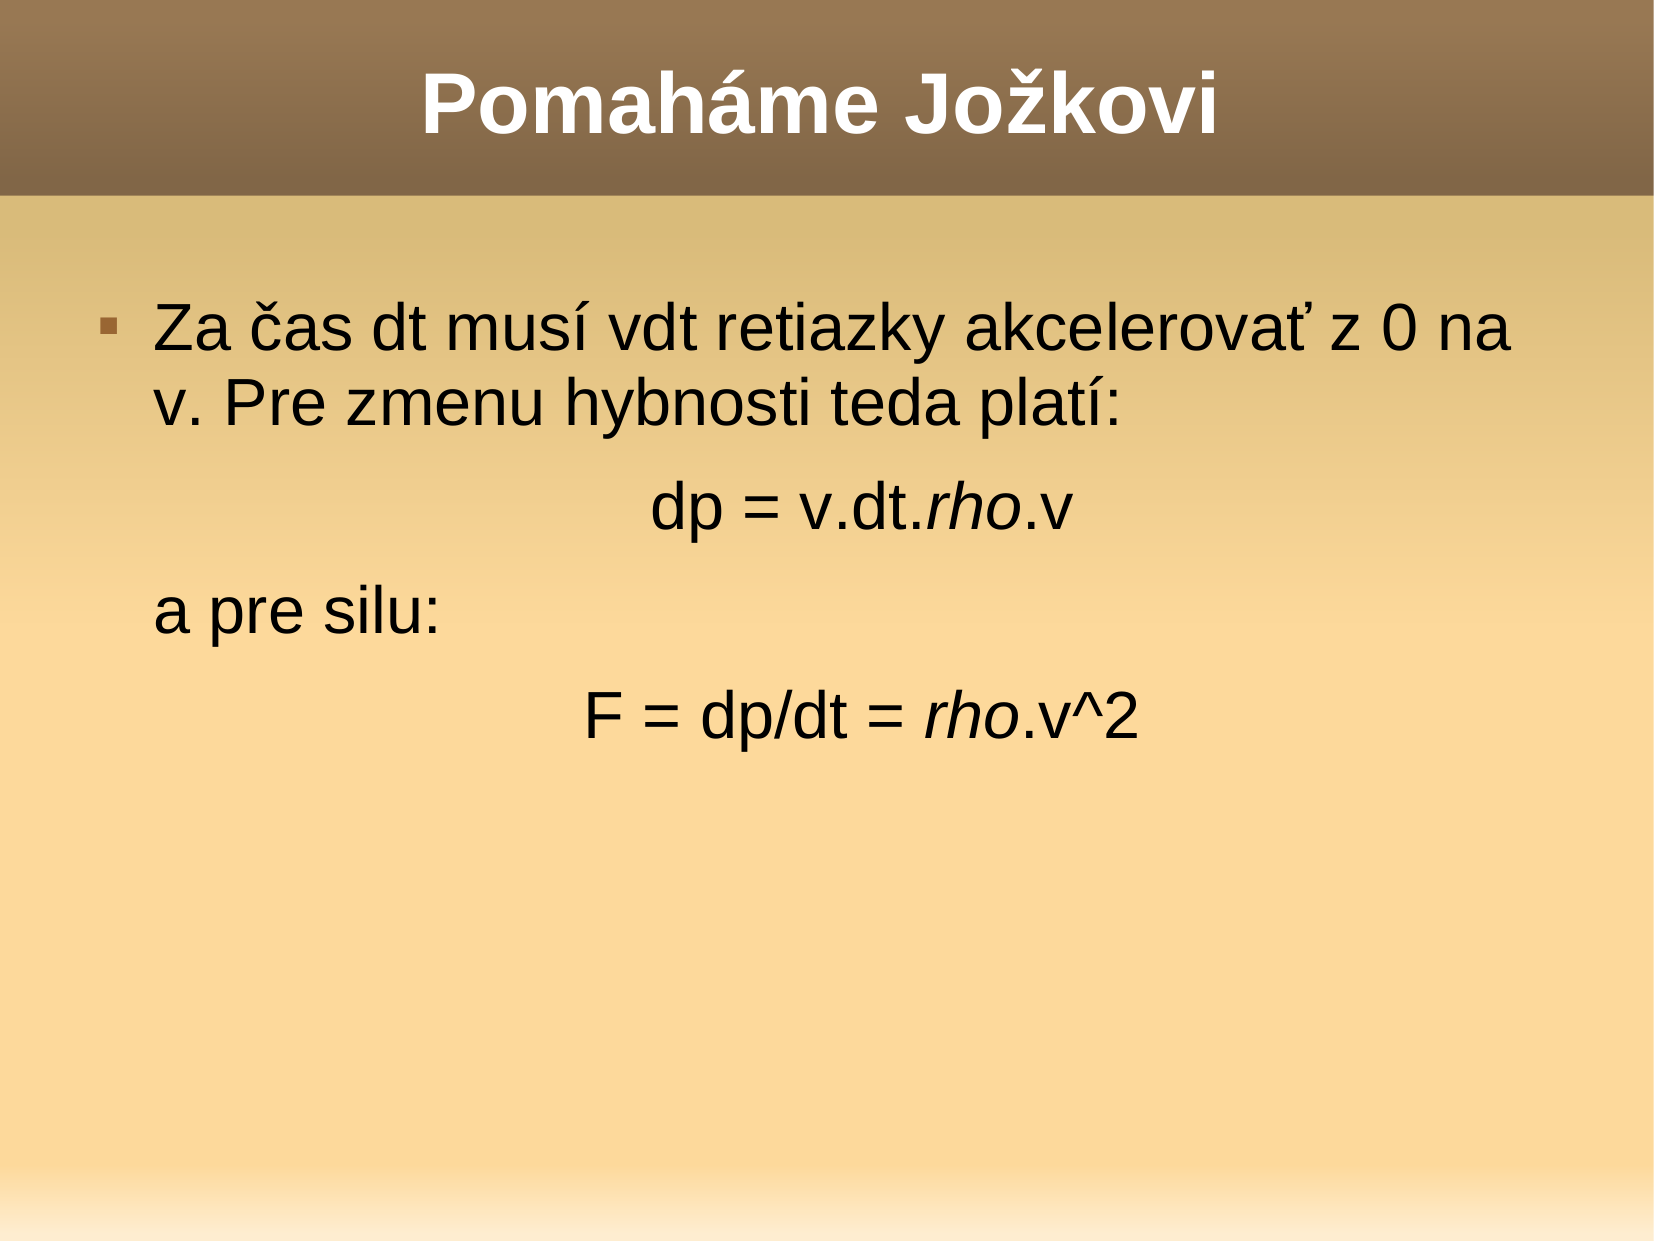

# Pomaháme Jožkovi
Za čas dt musí vdt retiazky akcelerovať z 0 na v. Pre zmenu hybnosti teda platí:
dp = v.dt.rho.v
a pre silu:
F = dp/dt = rho.v^2